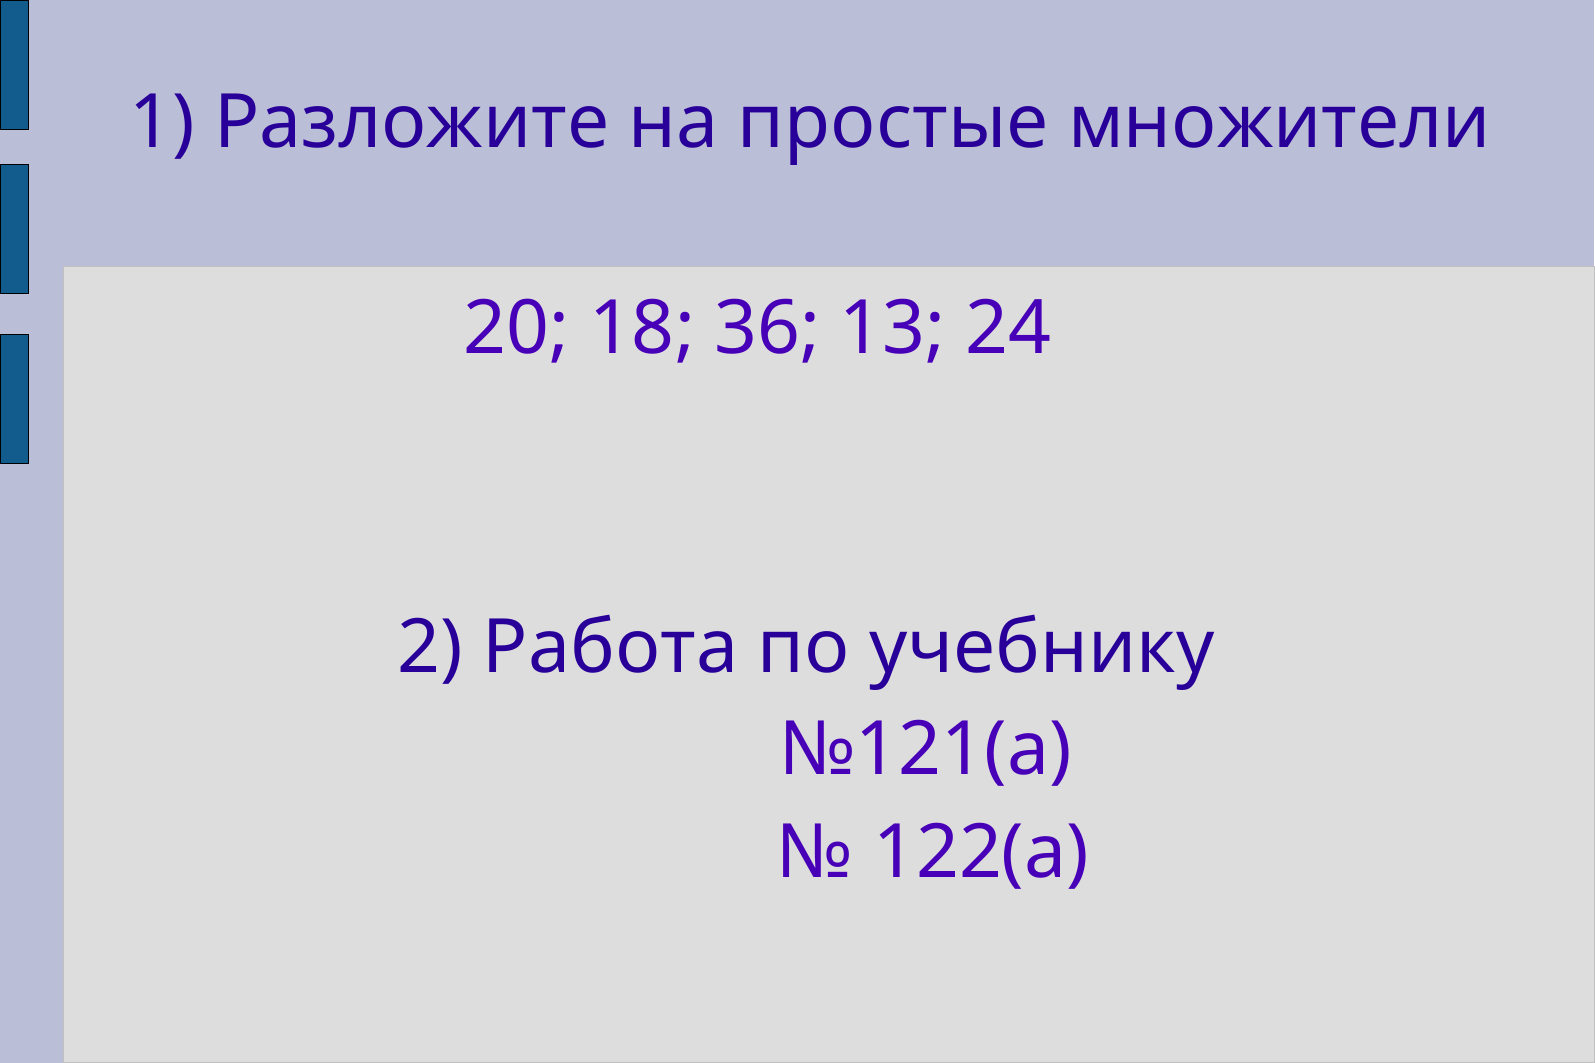

1) Разложите на простые множители
 20; 18; 36; 13; 24
# 2) Работа по учебнику
 №121(а)
	 № 122(а)